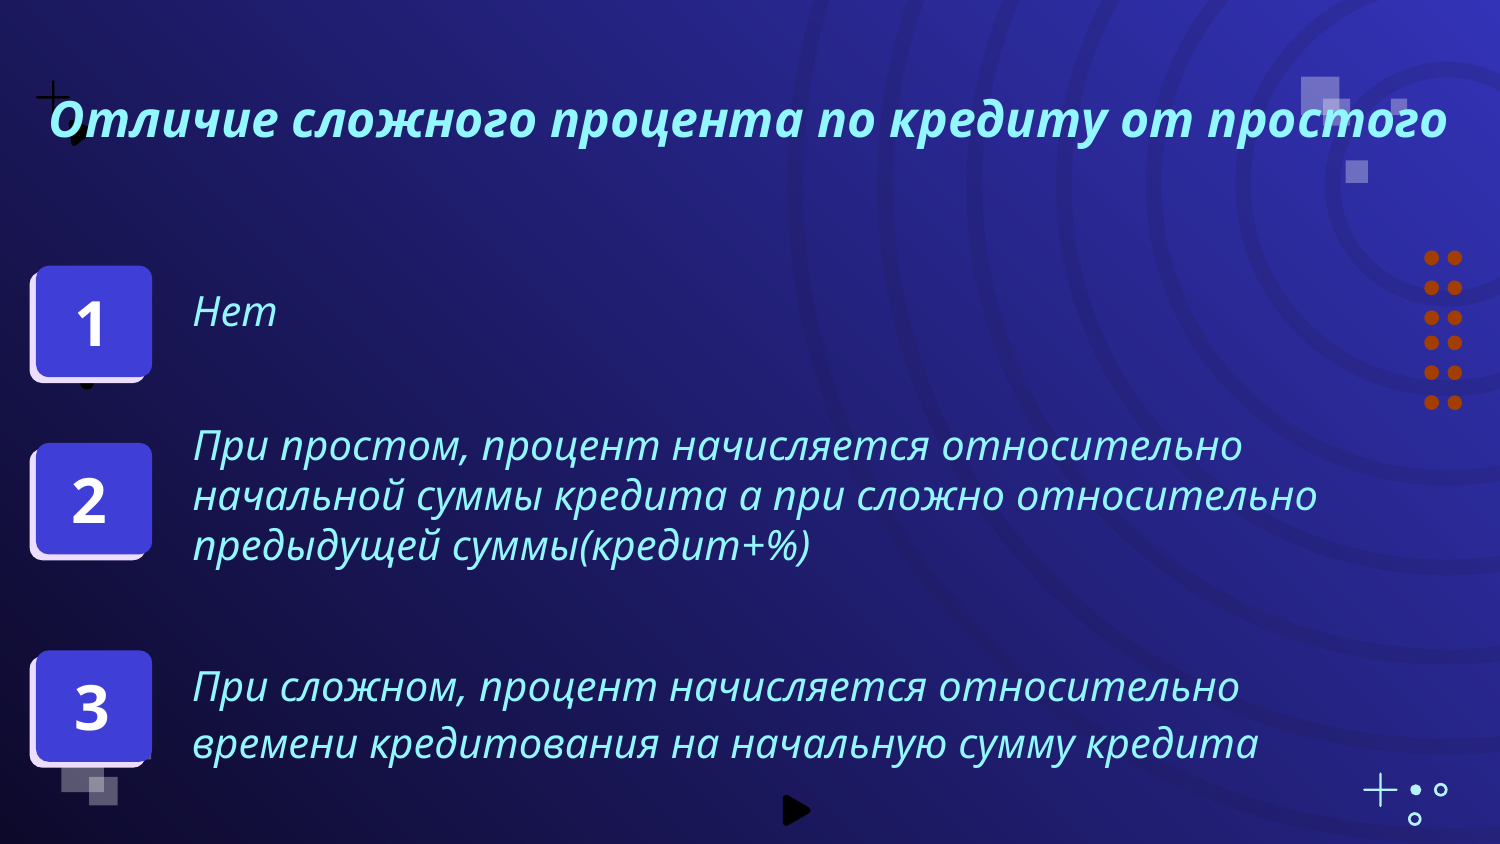

Отличие сложного процента по кредиту от простого
Нет
1
# При простом, процент начисляется относительно начальной суммы кредита а при сложно относительно предыдущей суммы(кредит+%)
2
При сложном, процент начисляется относительно времени кредитования на начальную сумму кредита
3